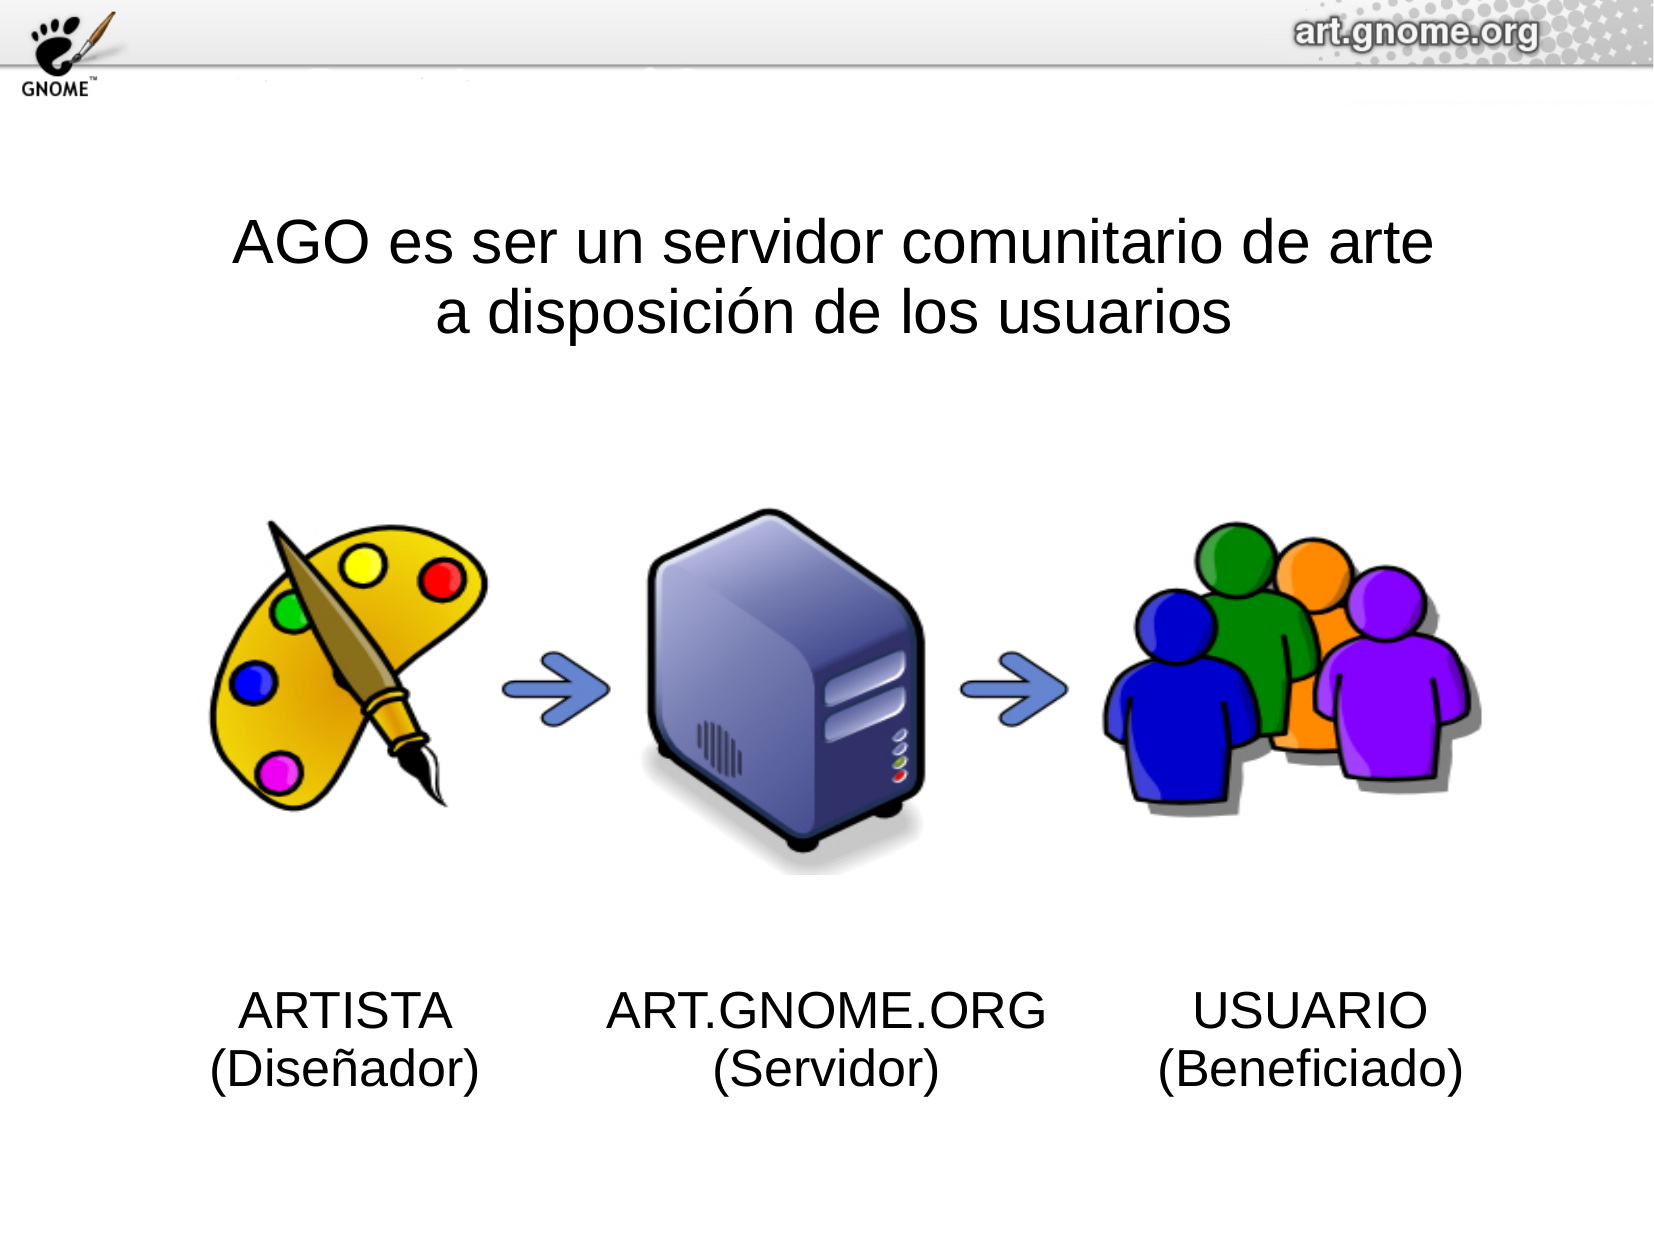

AGO es ser un servidor comunitario de arte
a disposición de los usuarios
 ARTISTA ART.GNOME.ORG USUARIO
(Diseñador) (Servidor) (Beneficiado)